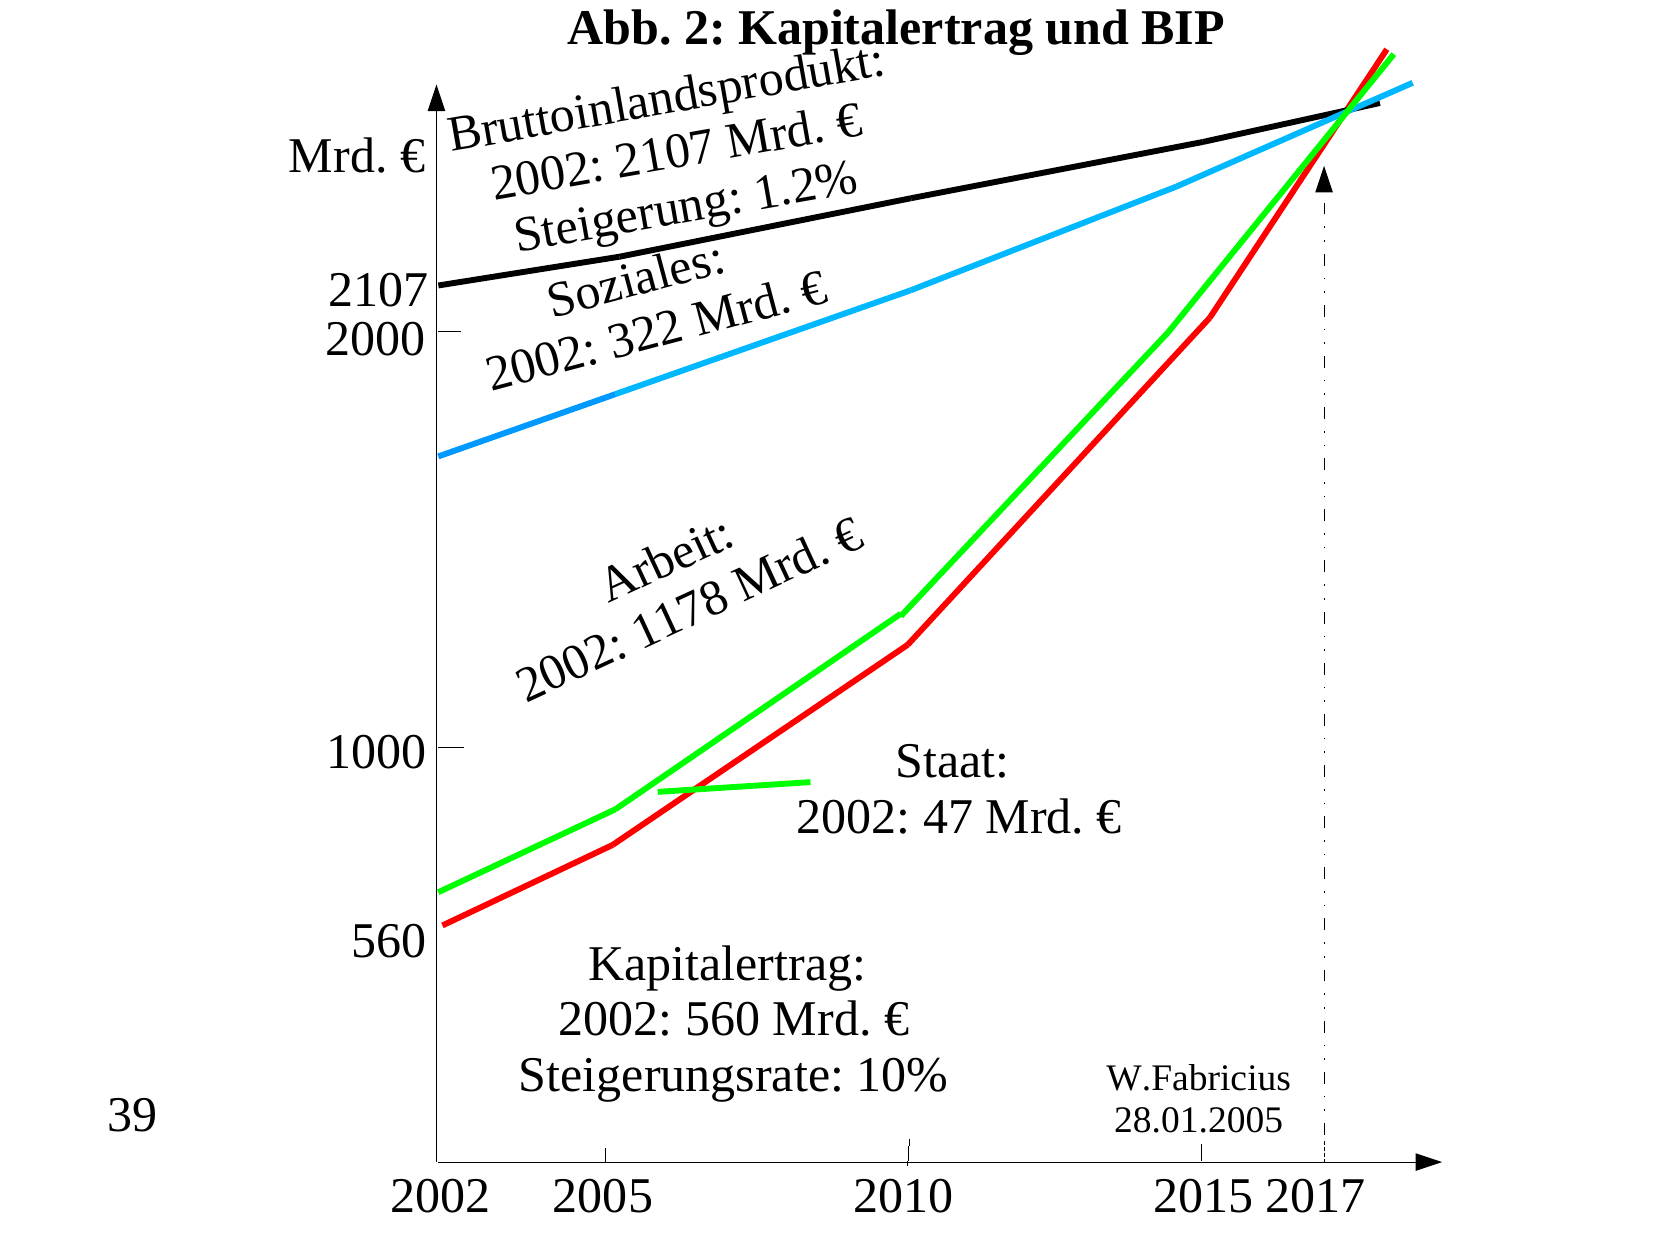

Abb. 2: Kapitalertrag und BIP
Bruttoinlandsprodukt:
2002: 2107 Mrd. €
Steigerung: 1.2%
Mrd. €
Soziales:
2002: 322 Mrd. €
2107
2000
Arbeit:
2002: 1178 Mrd. €
1000
Staat:
2002: 47 Mrd. €
560
Kapitalertrag:
2002: 560 Mrd. €
Steigerungsrate: 10%
W.Fabricius
28.01.2005
2002 2005 2010 2015 2017